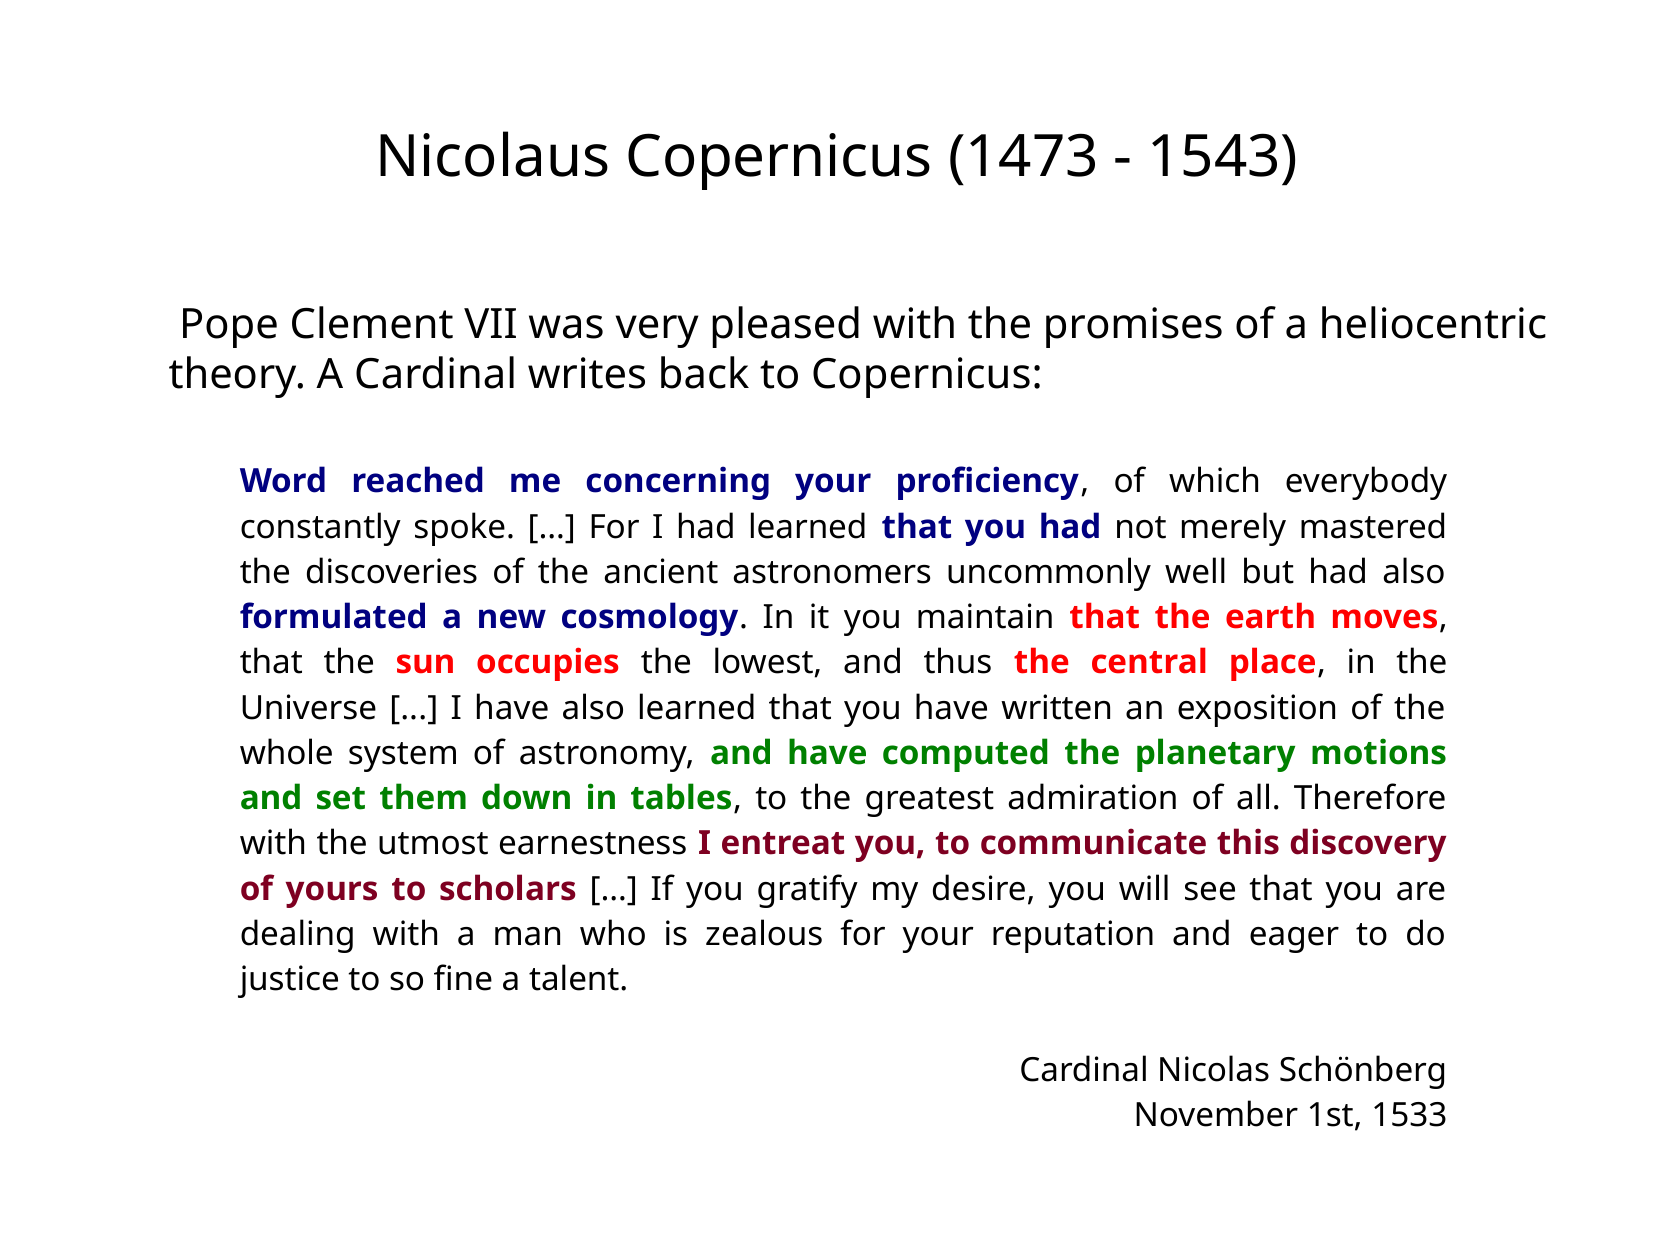

# Nicolaus Copernicus (1473 - 1543)
 Pope Clement VII was very pleased with the promises of a heliocentric theory. A Cardinal writes back to Copernicus:
Word reached me concerning your proficiency, of which everybody constantly spoke. […] For I had learned that you had not merely mastered the discoveries of the ancient astronomers uncommonly well but had also formulated a new cosmology. In it you maintain that the earth moves, that the sun occupies the lowest, and thus the central place, in the Universe [...] I have also learned that you have written an exposition of the whole system of astronomy, and have computed the planetary motions and set them down in tables, to the greatest admiration of all. Therefore with the utmost earnestness I entreat you, to communicate this discovery of yours to scholars […] If you gratify my desire, you will see that you are dealing with a man who is zealous for your reputation and eager to do justice to so fine a talent.
Cardinal Nicolas Schönberg
November 1st, 1533